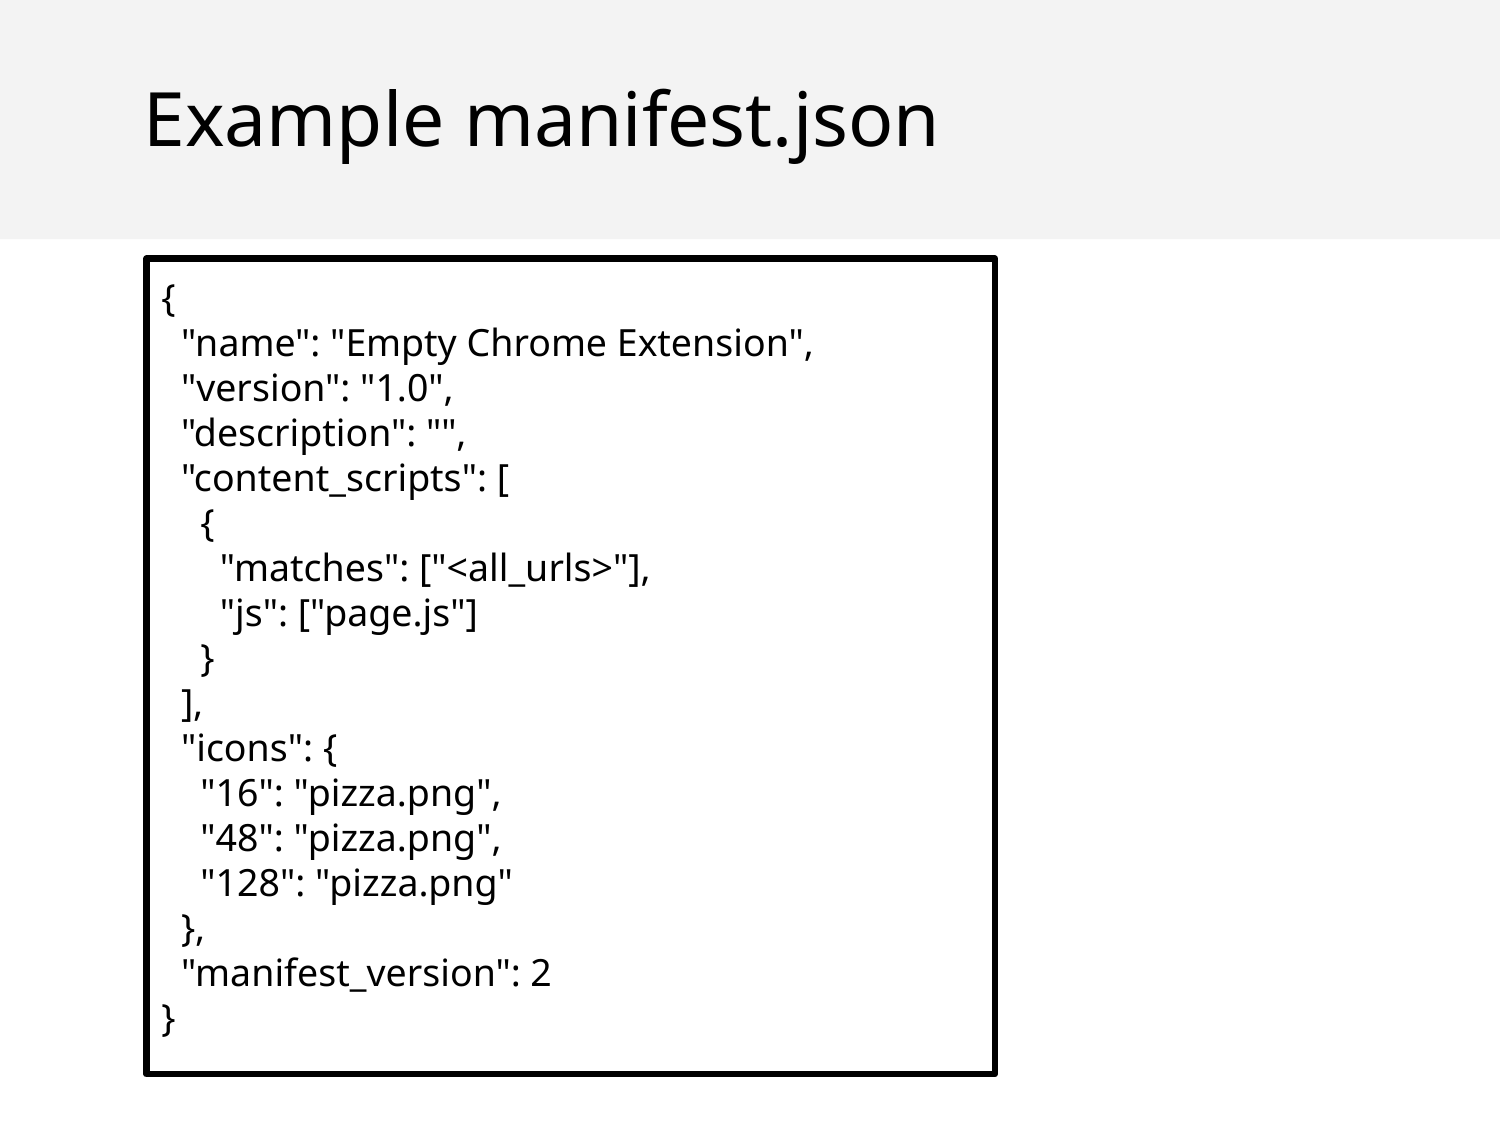

# Example manifest.json
{
 "name": "Empty Chrome Extension",
 "version": "1.0",
 "description": "",
 "content_scripts": [
 {
 "matches": ["<all_urls>"],
 "js": ["page.js"]
 }
 ],
 "icons": {
 "16": "pizza.png",
 "48": "pizza.png",
 "128": "pizza.png"
 },
 "manifest_version": 2
}